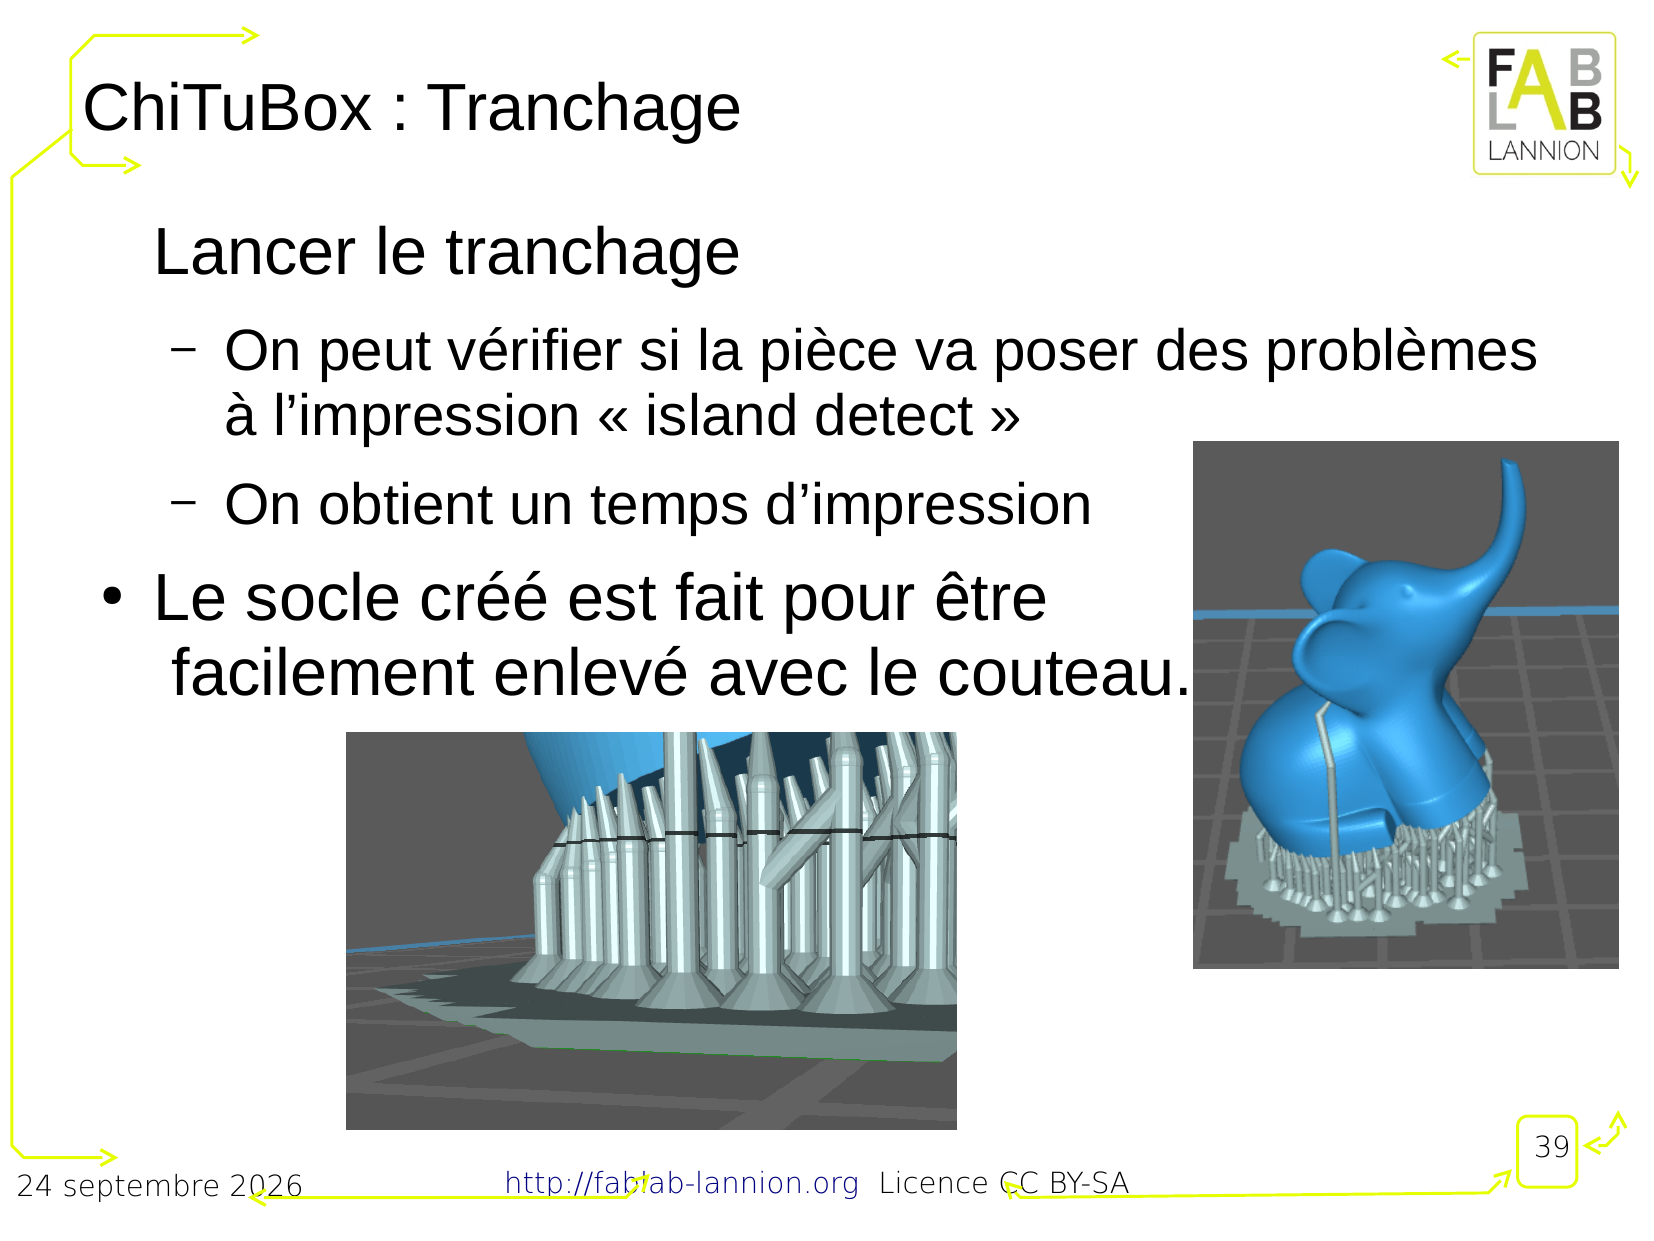

# ChiTuBox : Tranchage
Lancer le tranchage
On peut vérifier si la pièce va poser des problèmes à l’impression « island detect »
On obtient un temps d’impression
Le socle créé est fait pour être
 facilement enlevé avec le couteau.
39